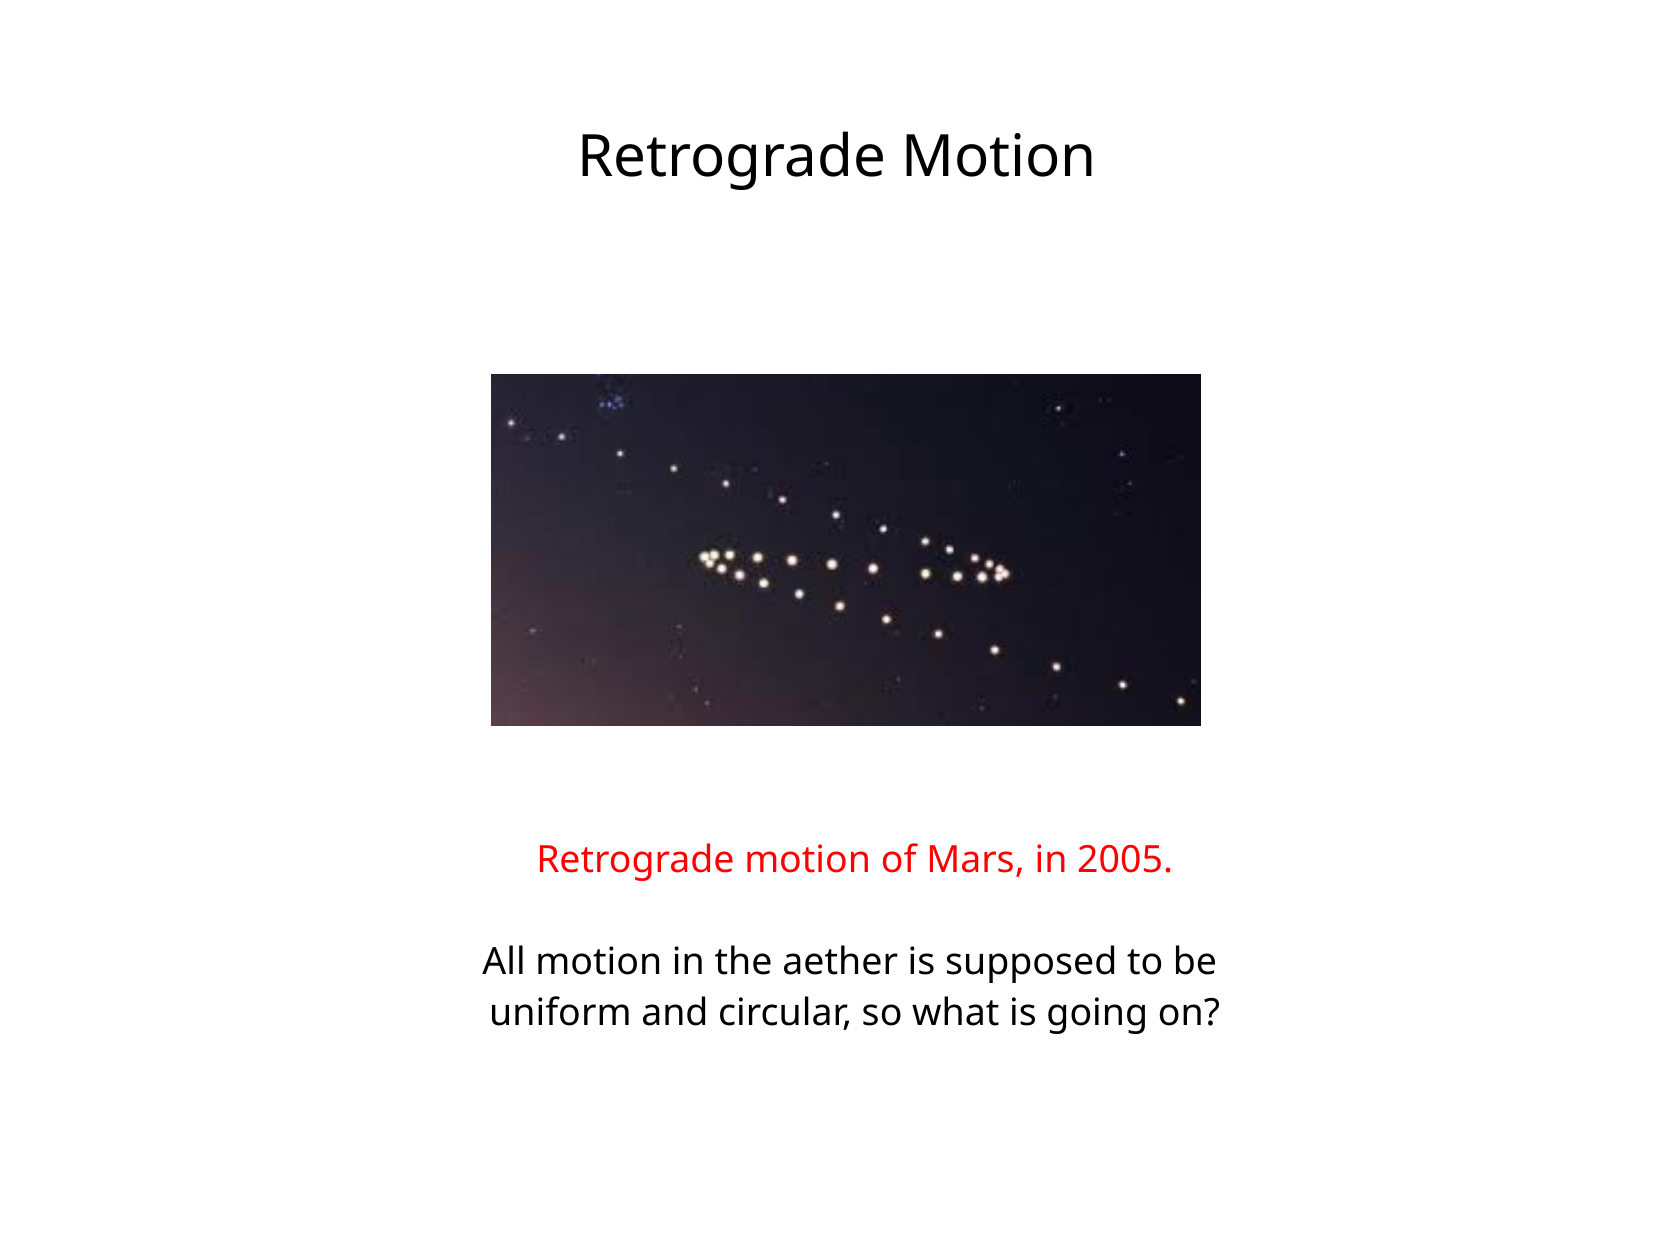

# Retrograde Motion
Retrograde motion of Mars, in 2005.
All motion in the aether is supposed to be
uniform and circular, so what is going on?